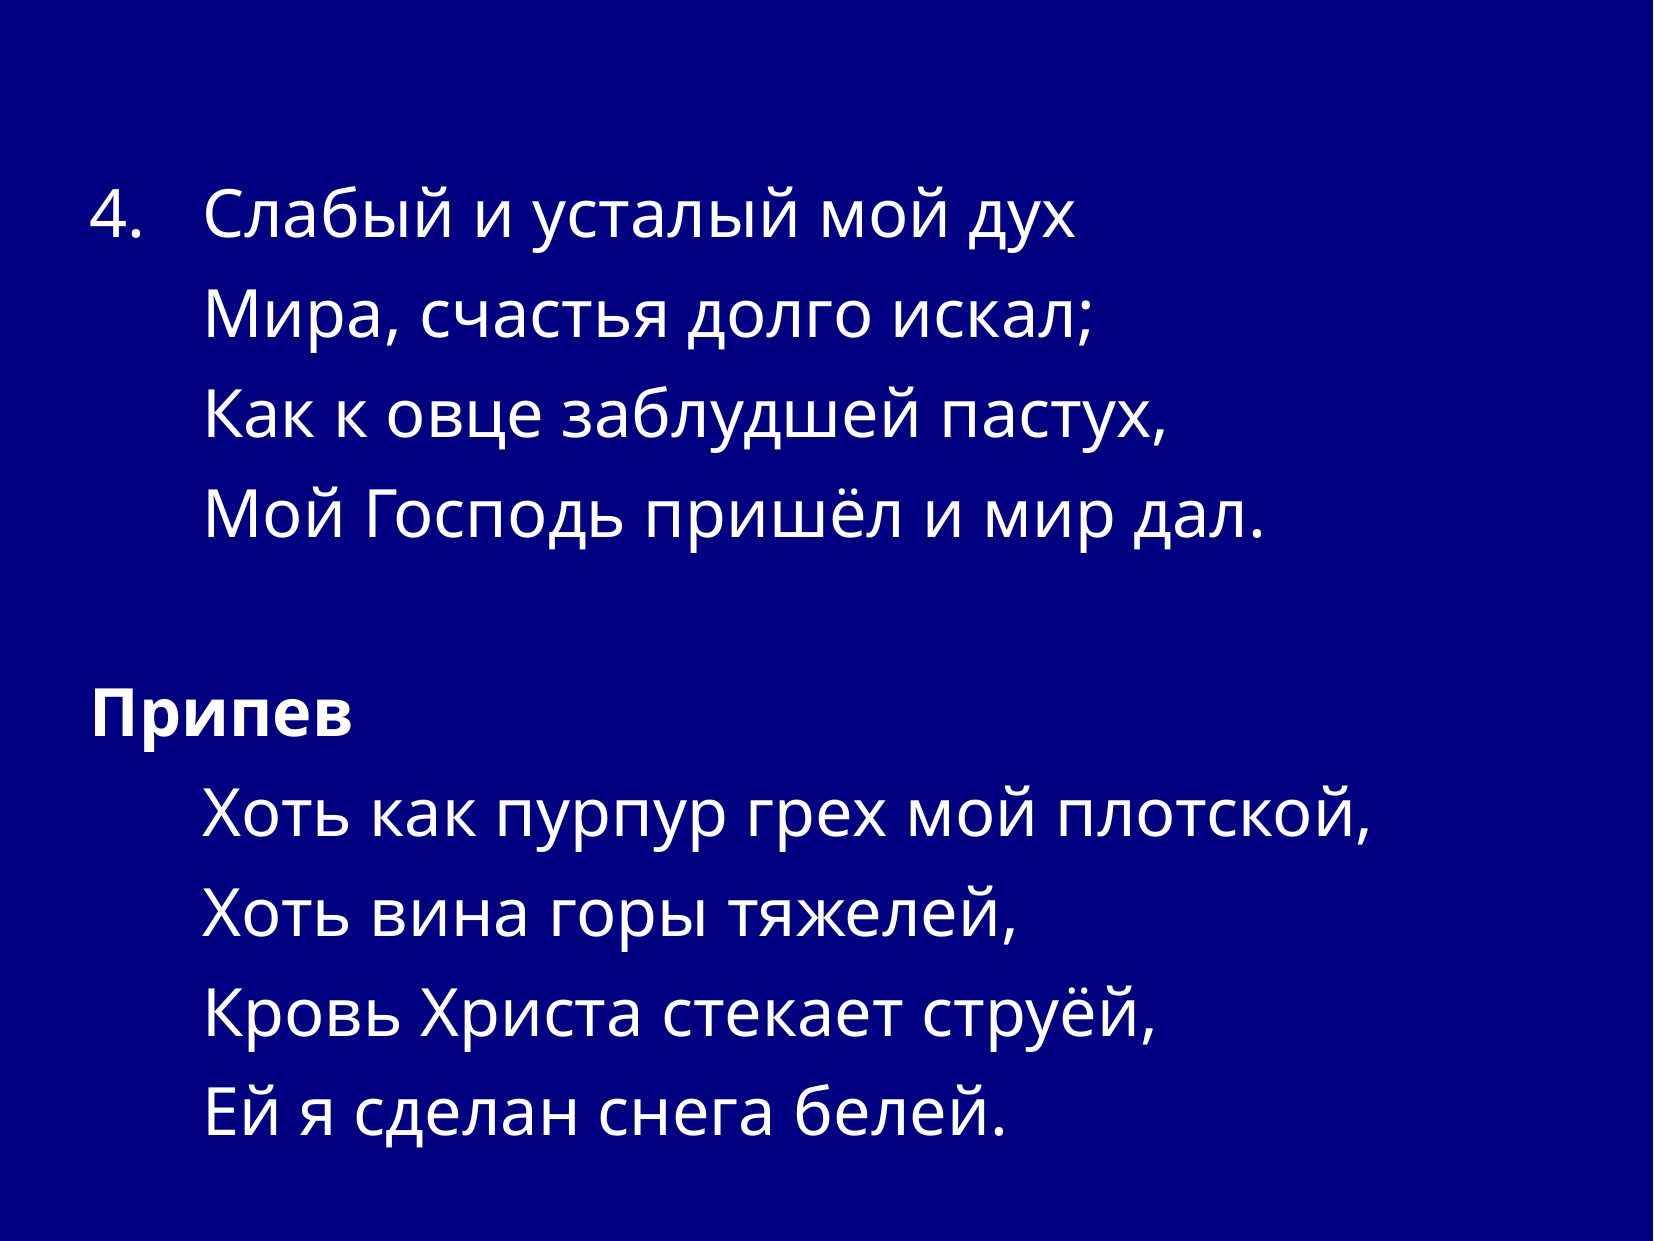

4.	Слабый и усталый мой дух
	Мира, счастья долго искал;
	Как к овце заблудшей пастух,
	Мой Господь пришёл и мир дал.
Припев
	Хоть как пурпур грех мой плотской,
	Хоть вина горы тяжелей,
	Кровь Христа стекает струёй,
	Ей я сделан снега белей.